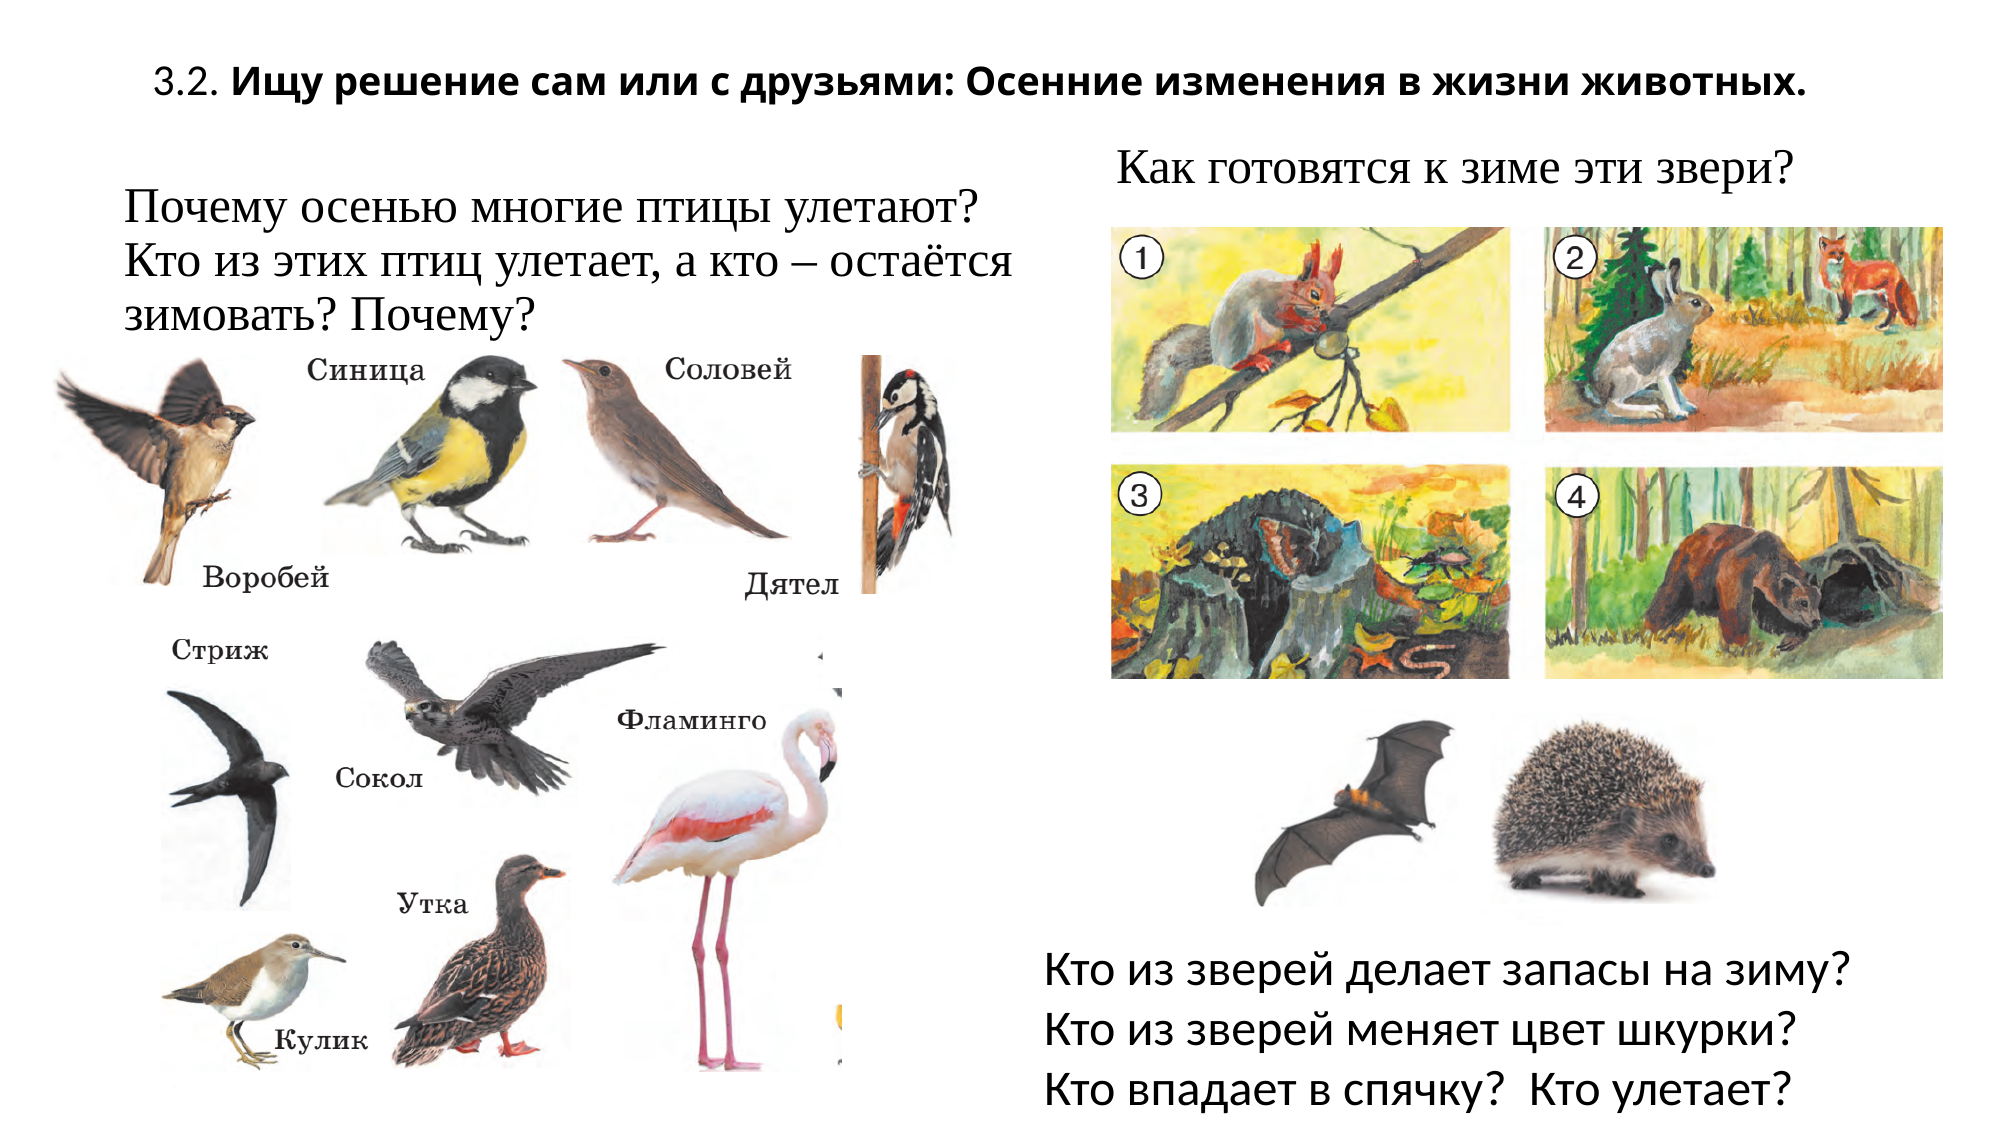

3.2. Ищу решение сам или с друзьями: Осенние изменения в жизни животных.
# Как готовятся к зиме эти звери?
Почему осенью многие птицы улетают? Кто из этих птиц улетает, а кто – остаётся зимовать? Почему?
Кто из зверей делает запасы на зиму?
Кто из зверей меняет цвет шкурки?
Кто впадает в спячку? Кто улетает?